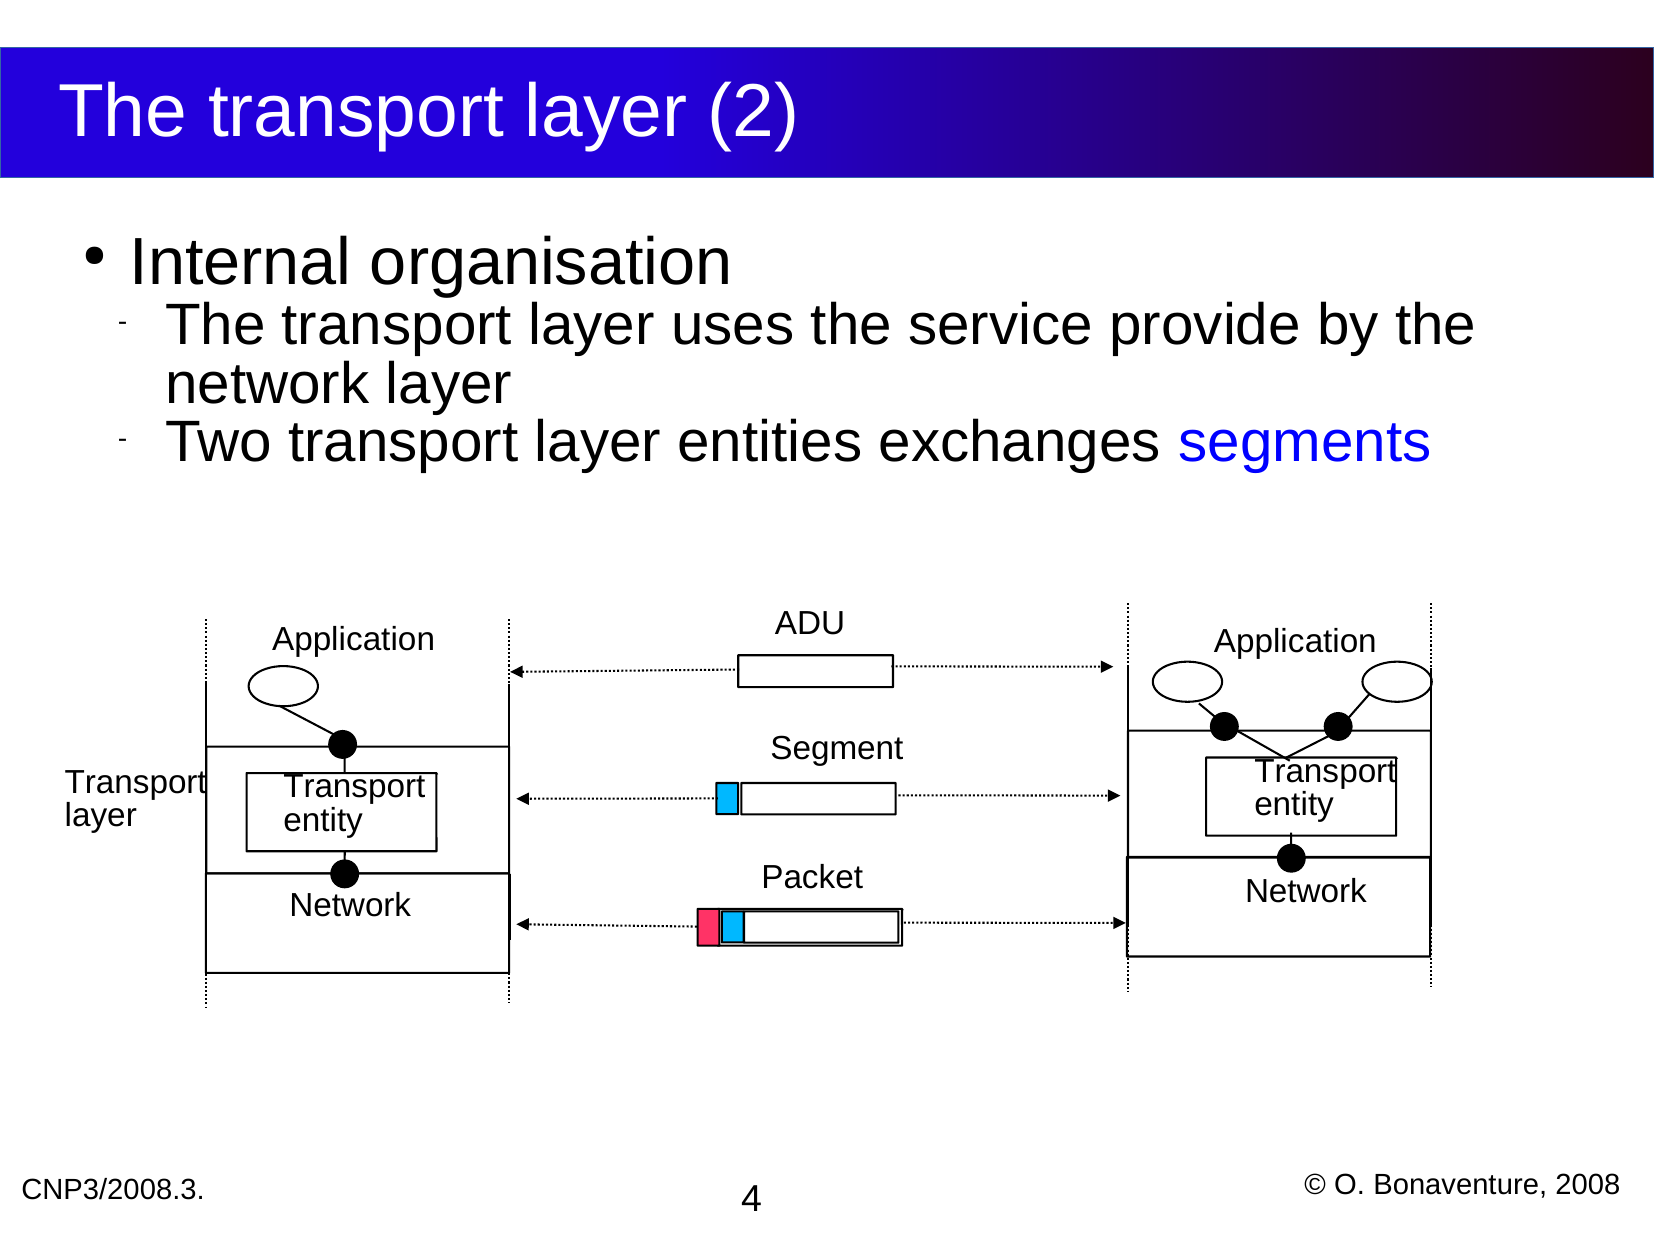

# The transport layer (2)
Internal organisation
The transport layer uses the service provide by the network layer
Two transport layer entities exchanges segments
Application
Application
ADU
Segment
Transport
entity
Transport
layer
Transport
entity
Packet
Network
Network
© O. Bonaventure, 2008
CNP3/2008.3.